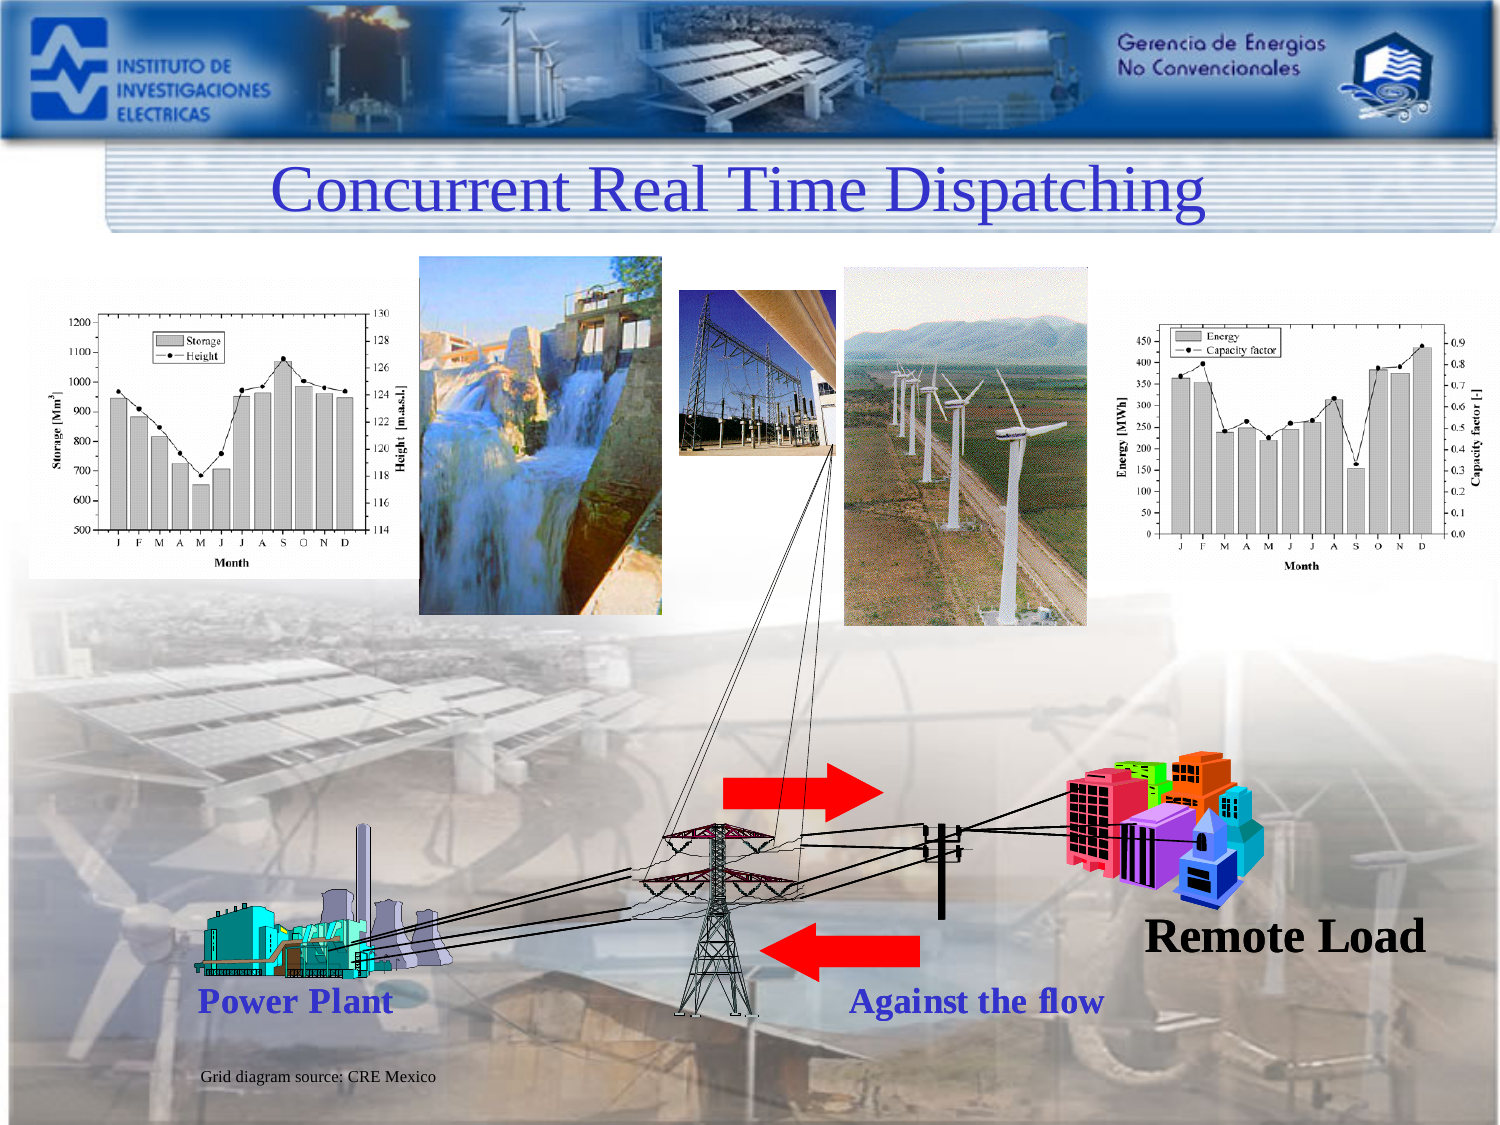

# Concurrent Real Time Dispatching
Grid diagram source: CRE Mexico